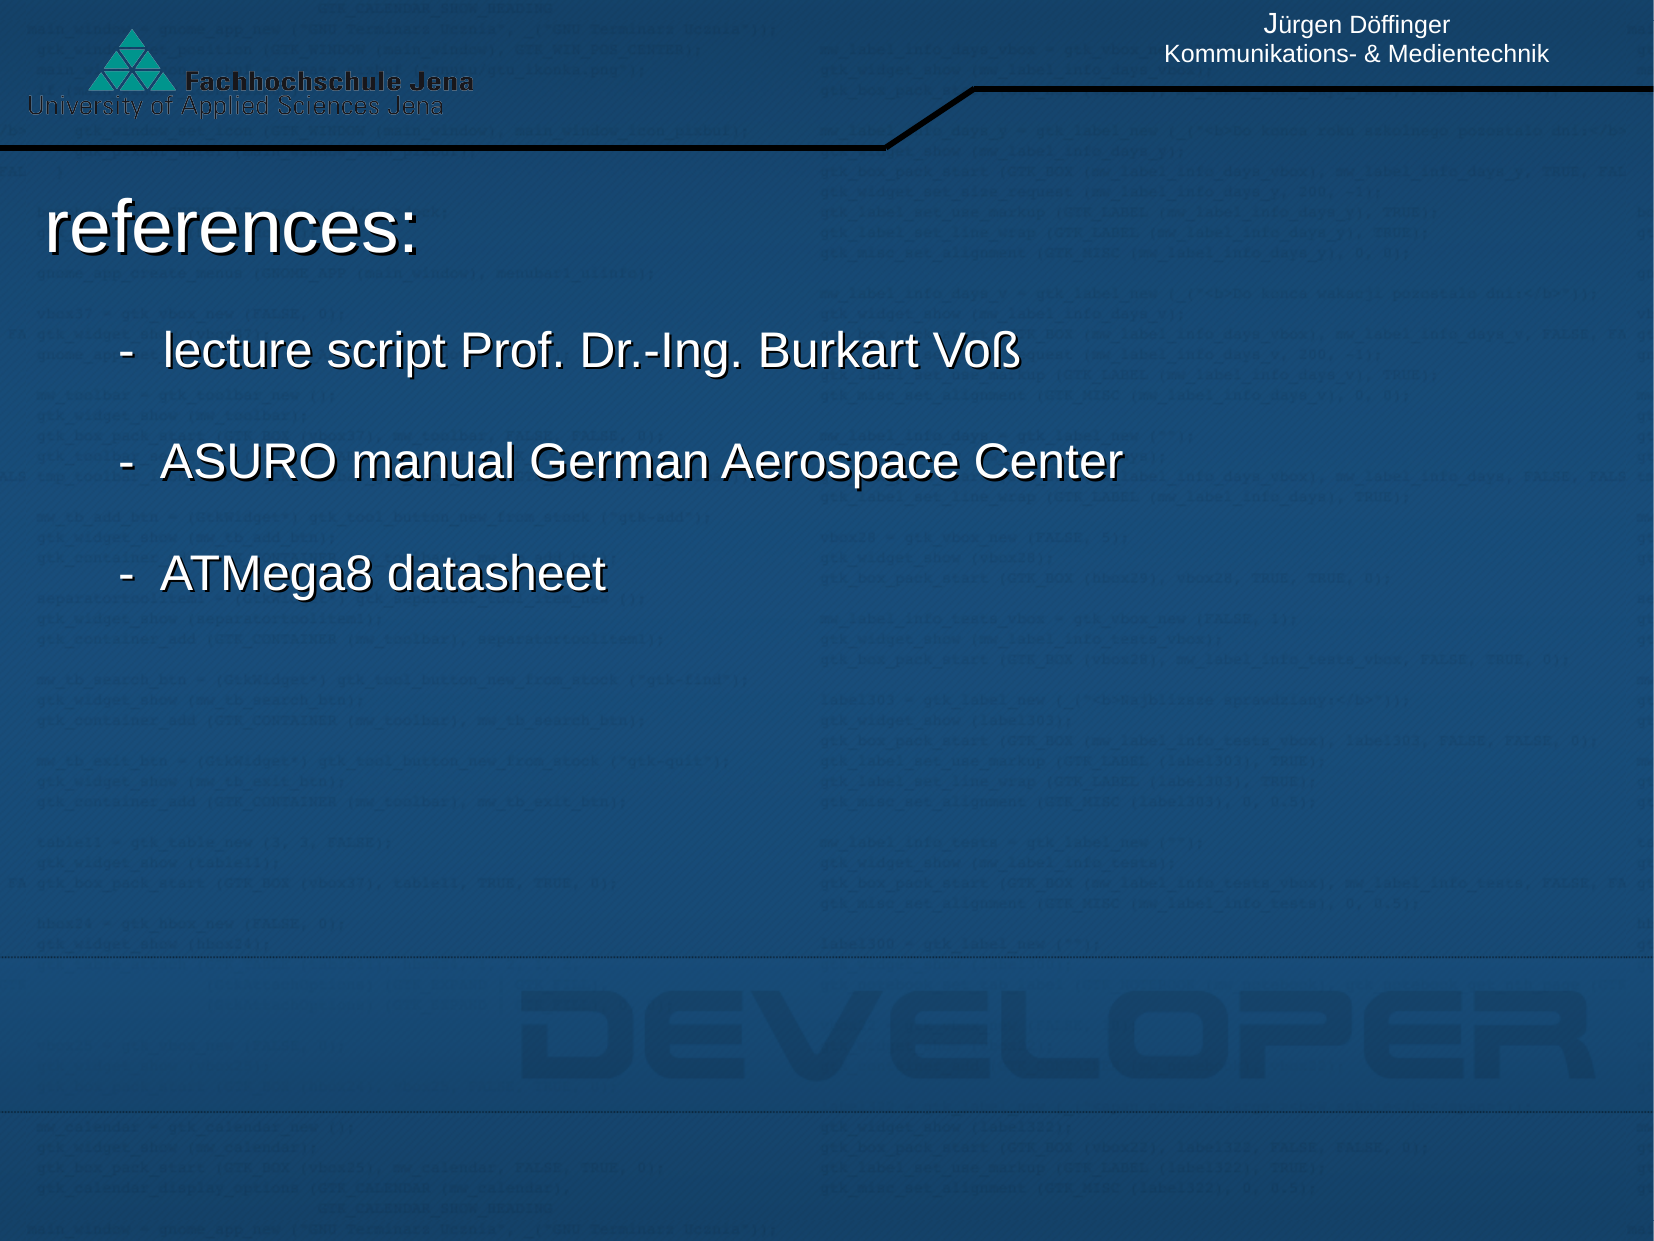

Jürgen Döffinger
Kommunikations- & Medientechnik
references:
	- lecture script Prof. Dr.-Ing. Burkart Voß
	- ASURO manual German Aerospace Center
	- ATMega8 datasheet